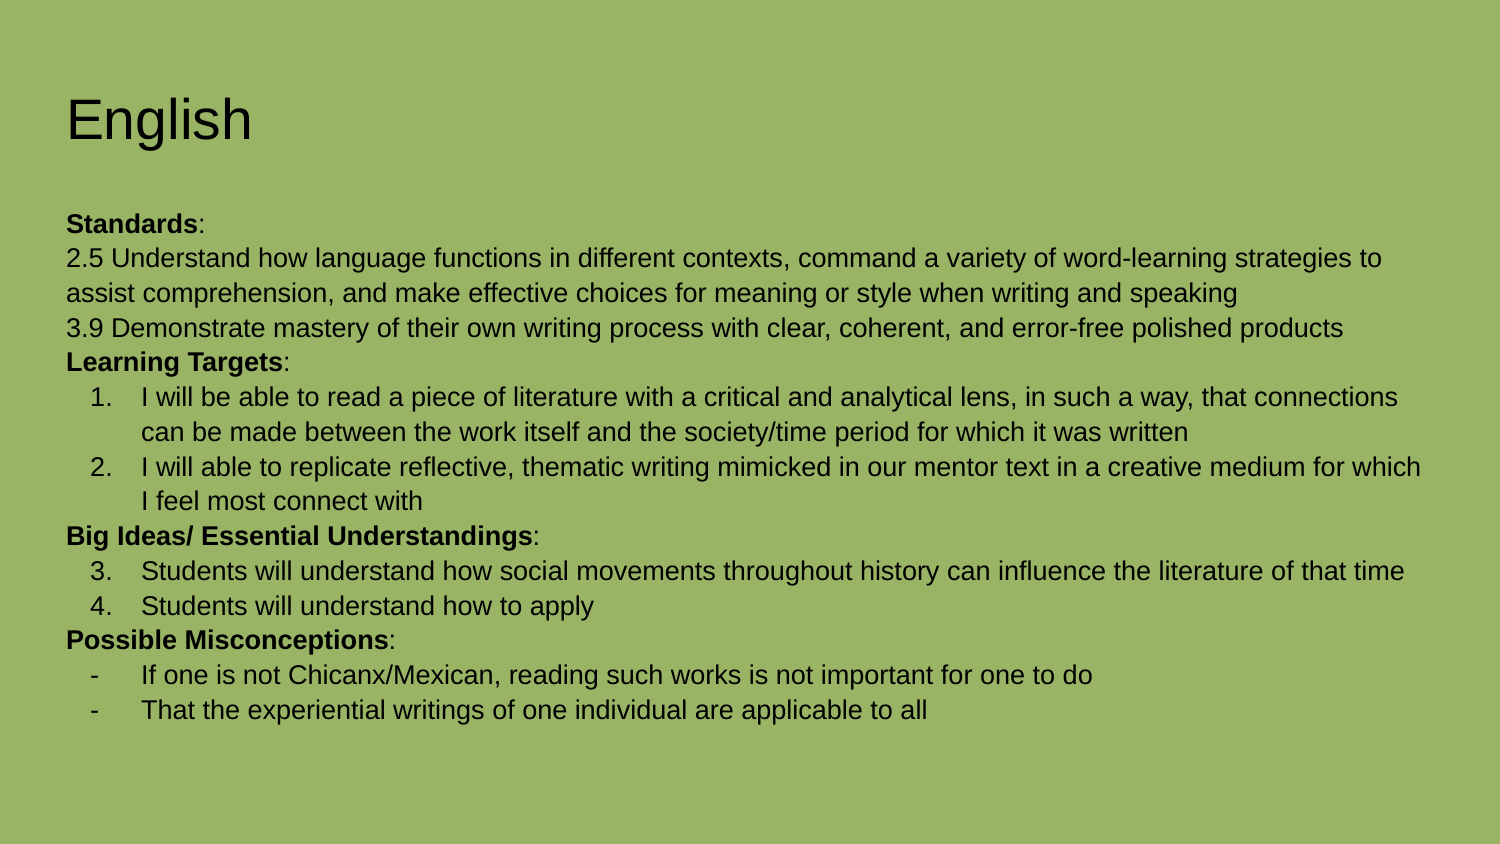

# English
Standards:
2.5 Understand how language functions in different contexts, command a variety of word-learning strategies to assist comprehension, and make effective choices for meaning or style when writing and speaking
3.9 Demonstrate mastery of their own writing process with clear, coherent, and error-free polished products
Learning Targets:
I will be able to read a piece of literature with a critical and analytical lens, in such a way, that connections can be made between the work itself and the society/time period for which it was written
I will able to replicate reflective, thematic writing mimicked in our mentor text in a creative medium for which I feel most connect with
Big Ideas/ Essential Understandings:
Students will understand how social movements throughout history can influence the literature of that time
Students will understand how to apply
Possible Misconceptions:
If one is not Chicanx/Mexican, reading such works is not important for one to do
That the experiential writings of one individual are applicable to all